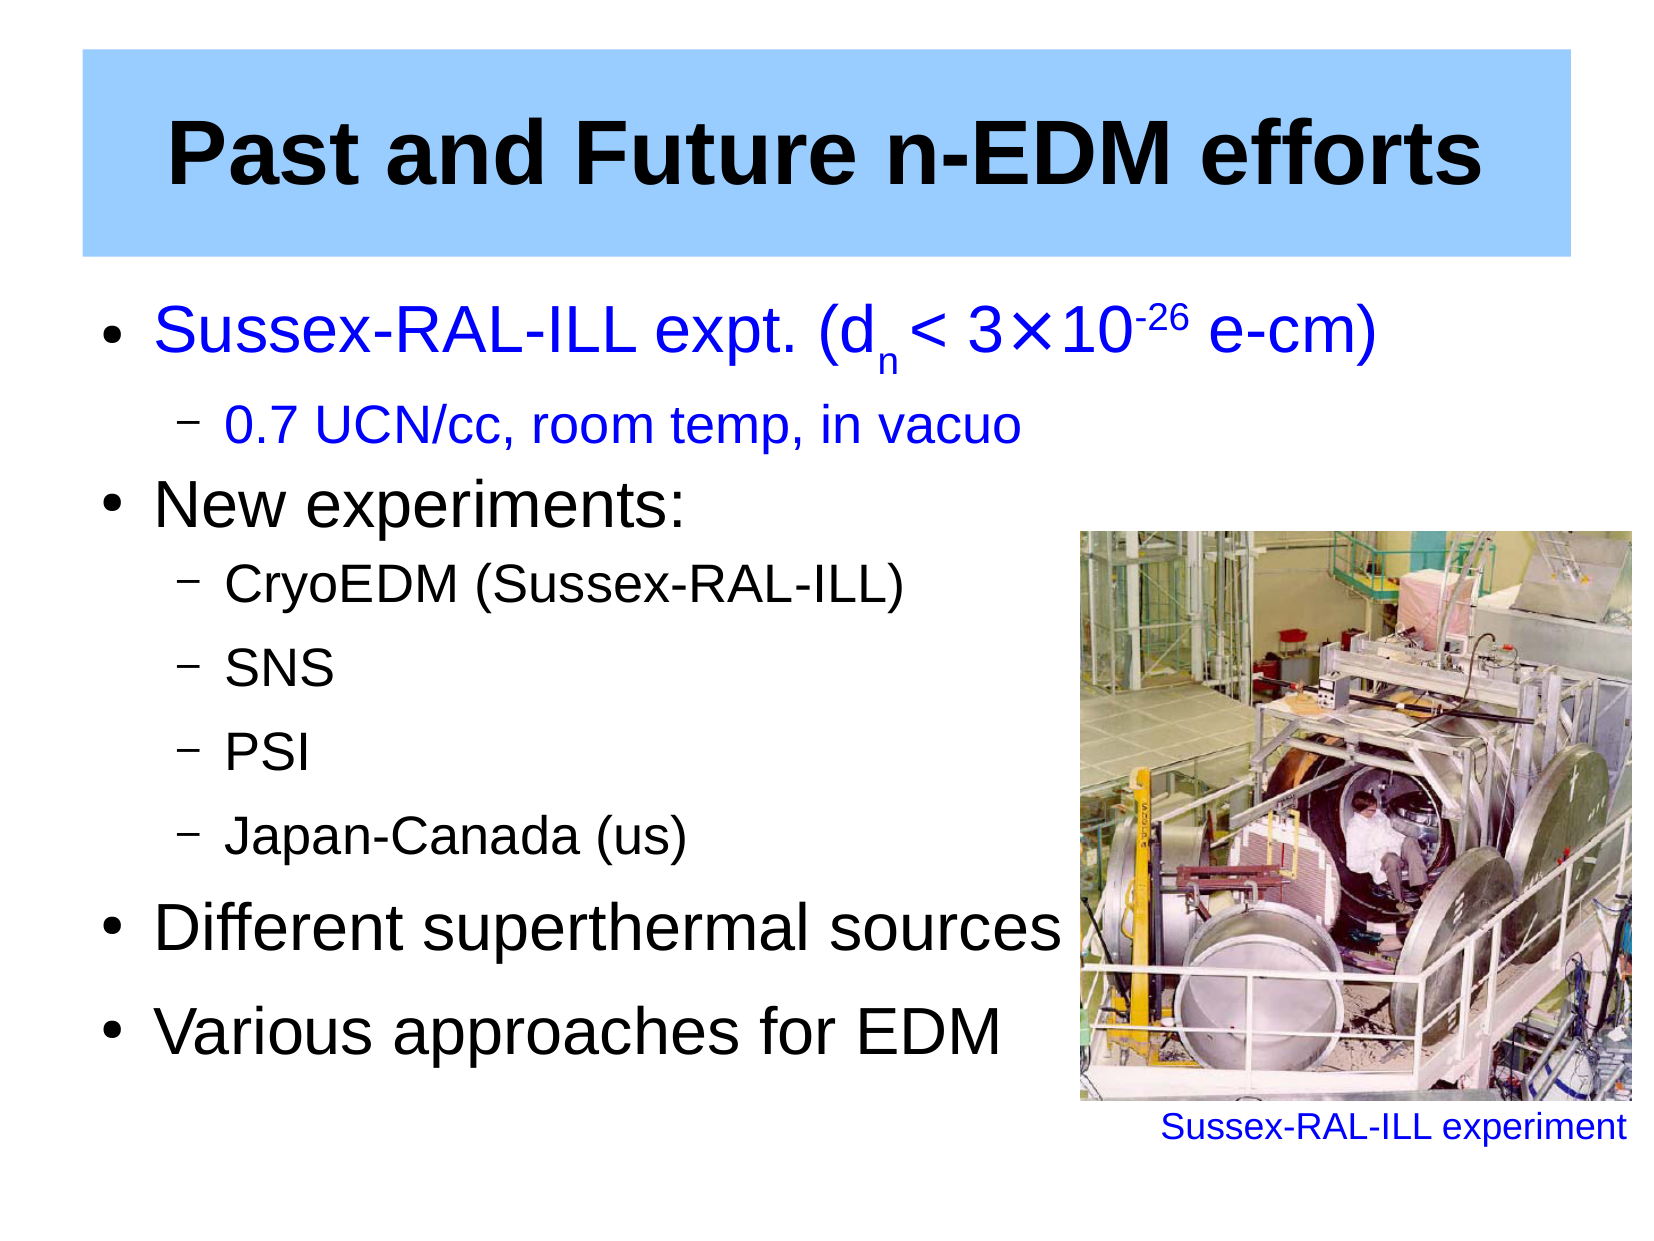

# Past and Future n-EDM efforts
Sussex-RAL-ILL expt. (dn < 3⨯10-26 e-cm)
0.7 UCN/cc, room temp, in vacuo
New experiments:
CryoEDM (Sussex-RAL-ILL)
SNS
PSI
Japan-Canada (us)
Different superthermal sources
Various approaches for EDM
Sussex-RAL-ILL experiment